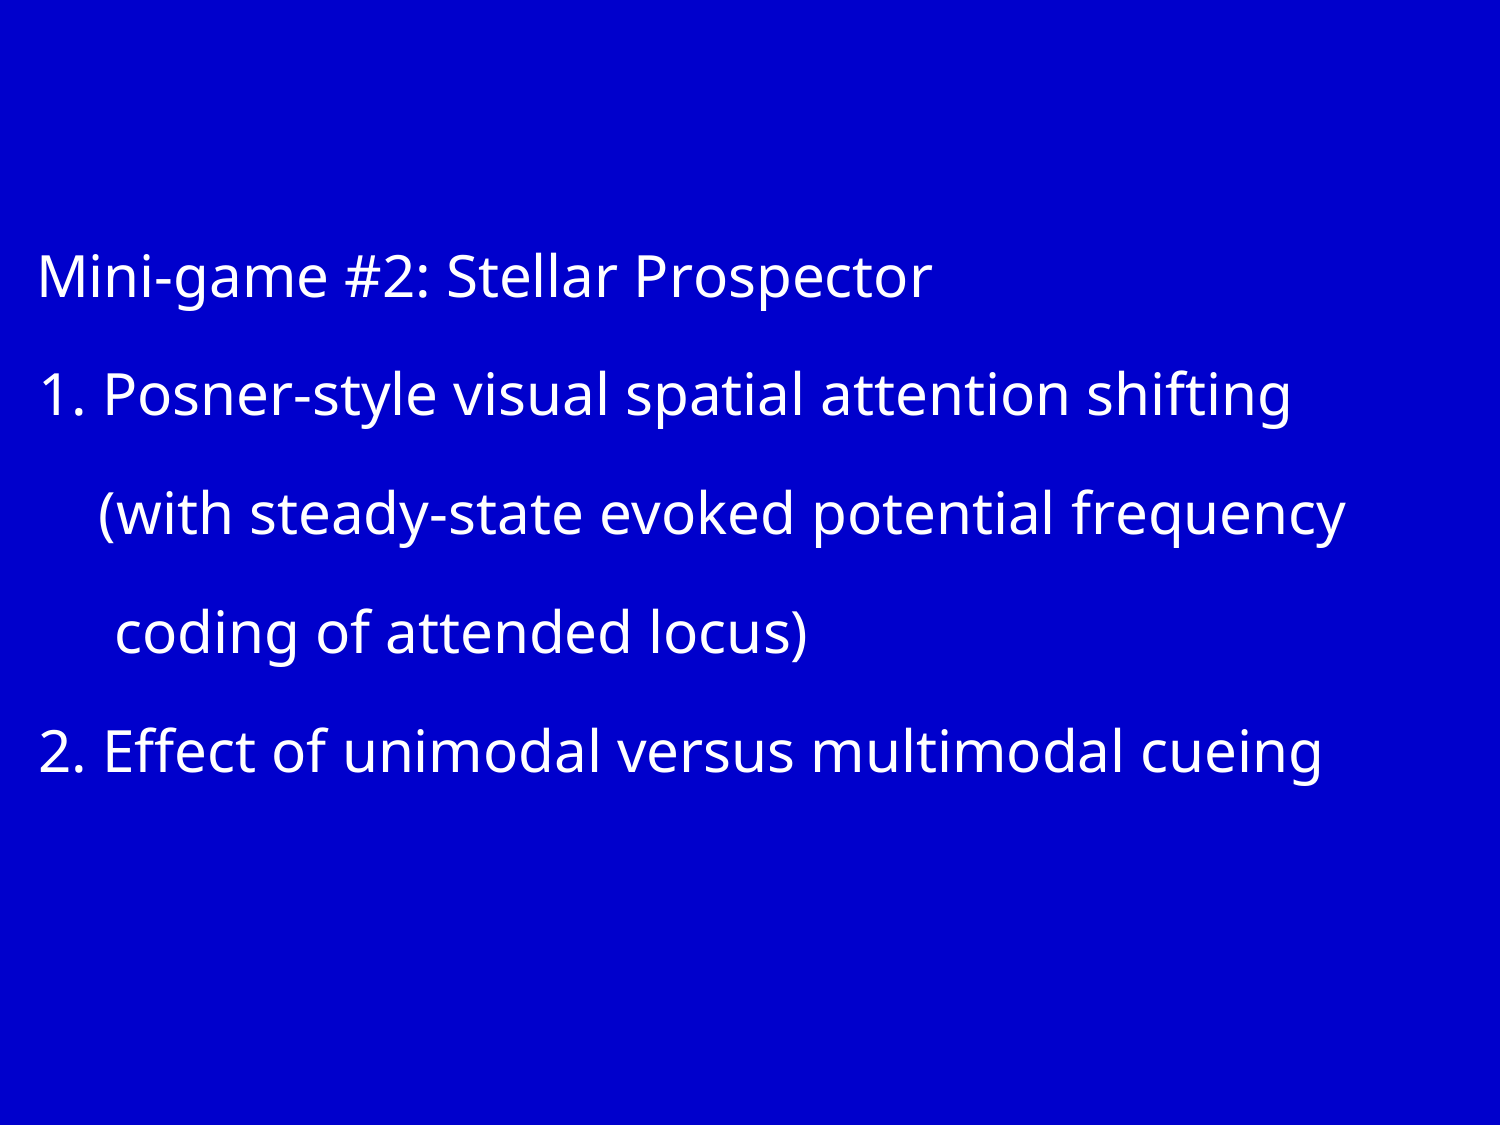

# Mini-game #2: Stellar Prospector 1. Posner-style visual spatial attention shifting (with steady-state evoked potential frequency coding of attended locus) 2. Effect of unimodal versus multimodal cueing